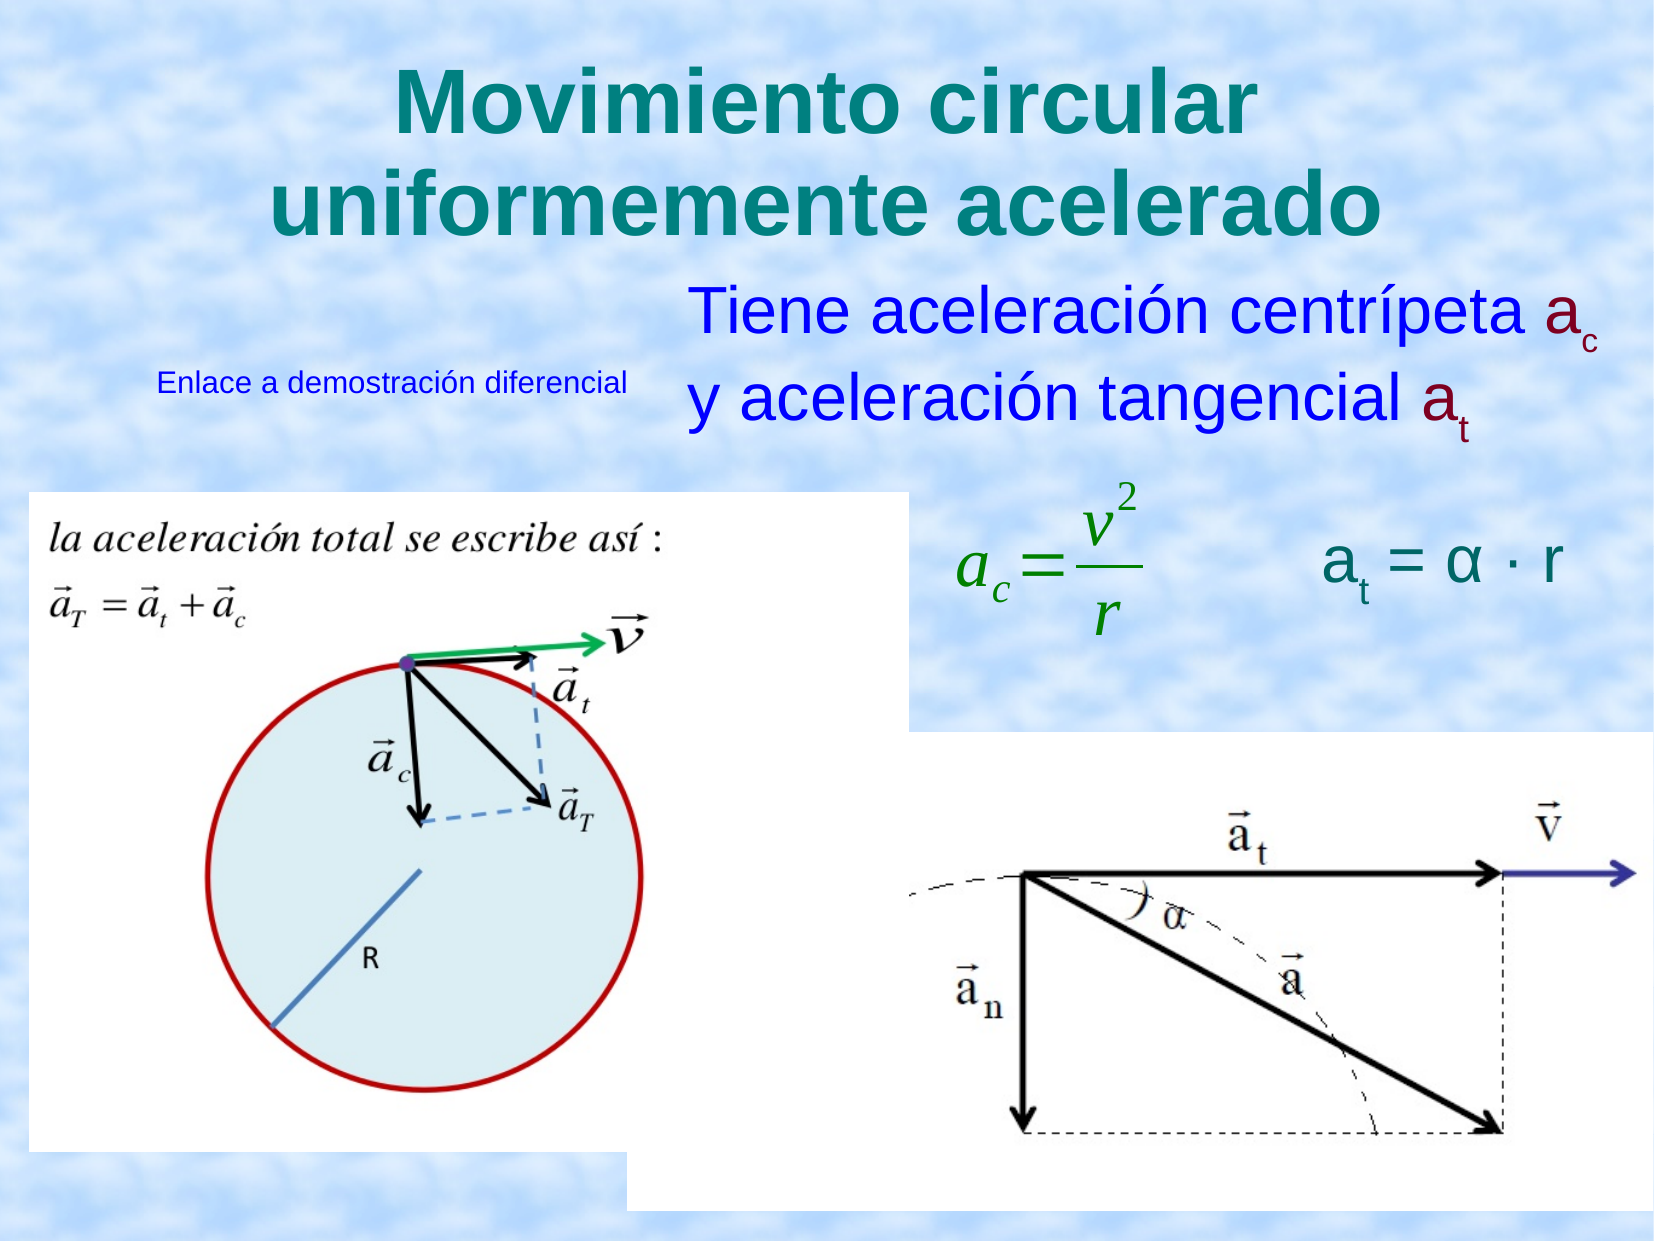

# Movimiento circular uniformemente acelerado
Tiene aceleración centrípeta ac y aceleración tangencial at
Enlace a demostración diferencial
at = α · r
la relación entre ω y el periodo T es
ω = 2π/T
la relación entre ω y el periodo T es
ω = 2π/T
la relación entre ω y el periodo T es
ω = 2π/T